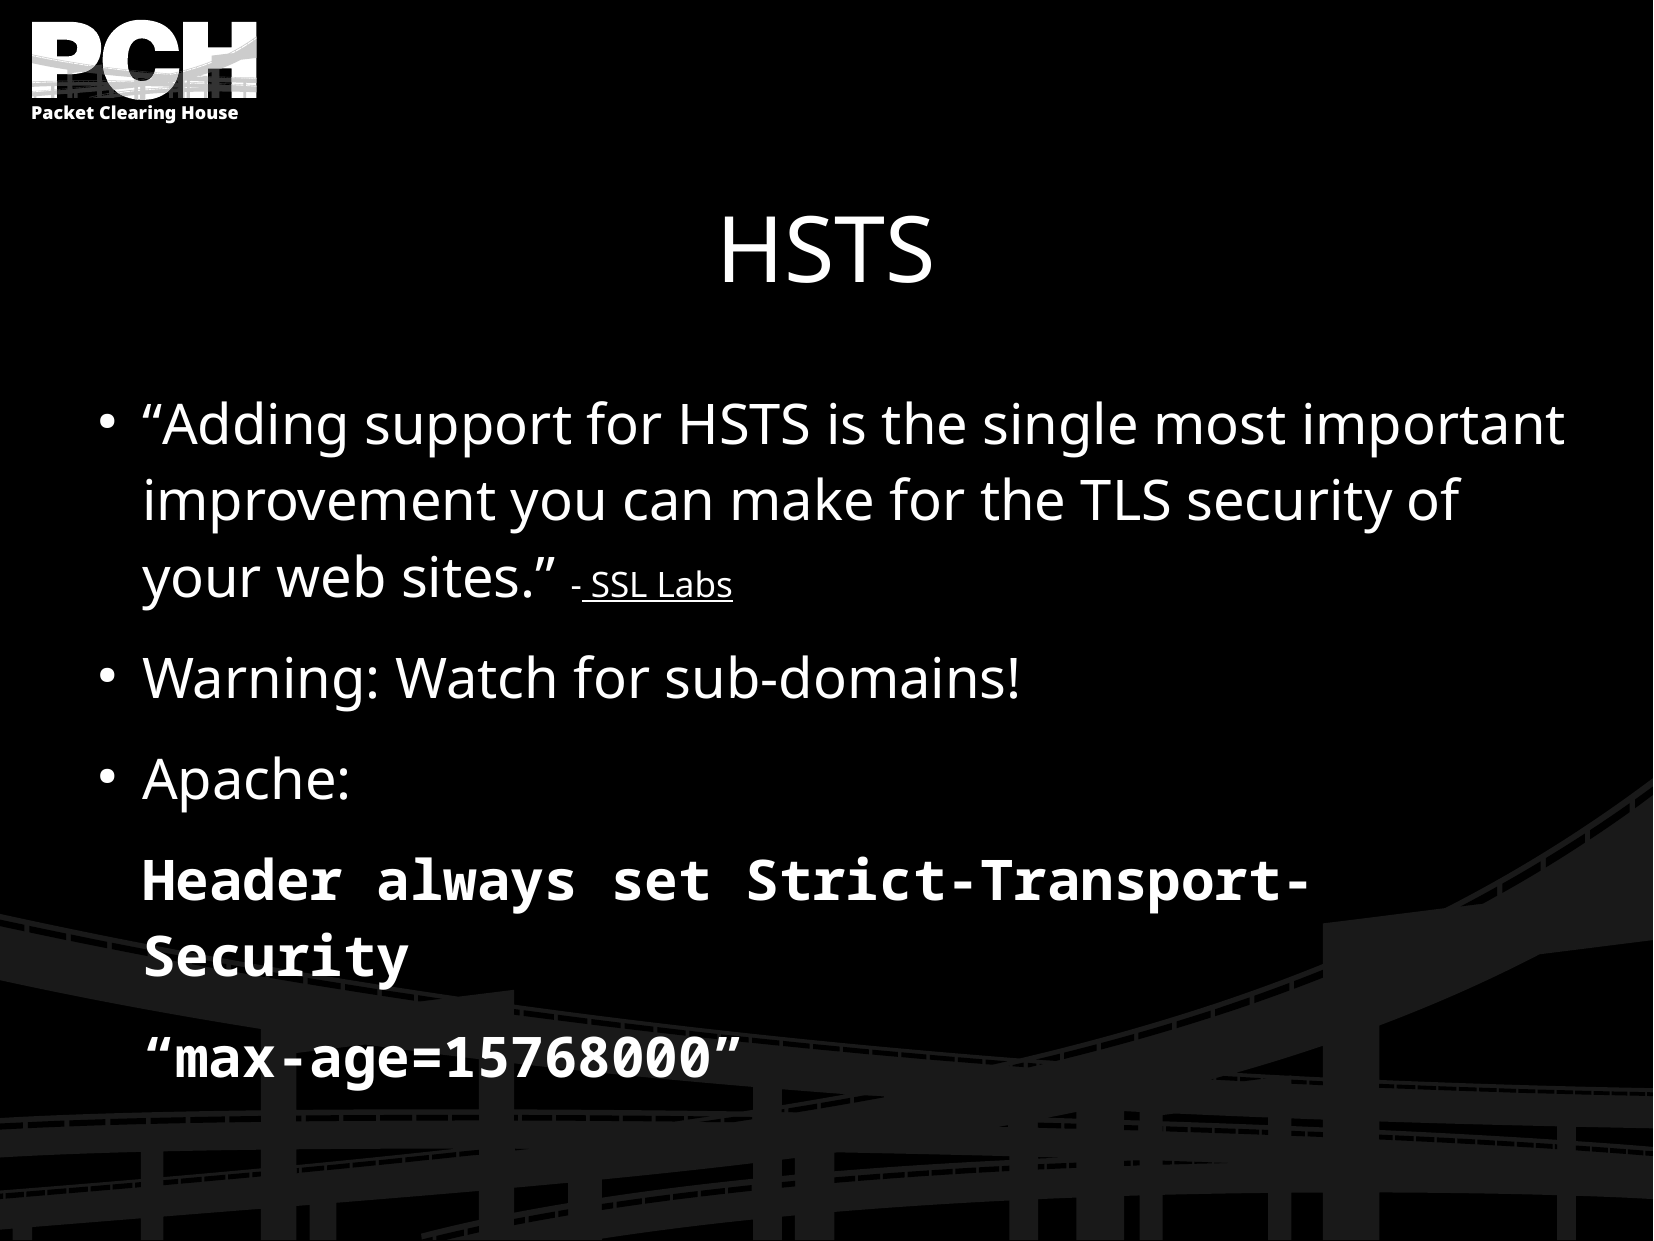

# HSTS
“Adding support for HSTS is the single most important improvement you can make for the TLS security of your web sites.” - SSL Labs
Warning: Watch for sub-domains!
Apache:
Header always set Strict-Transport-Security
“max-age=15768000”